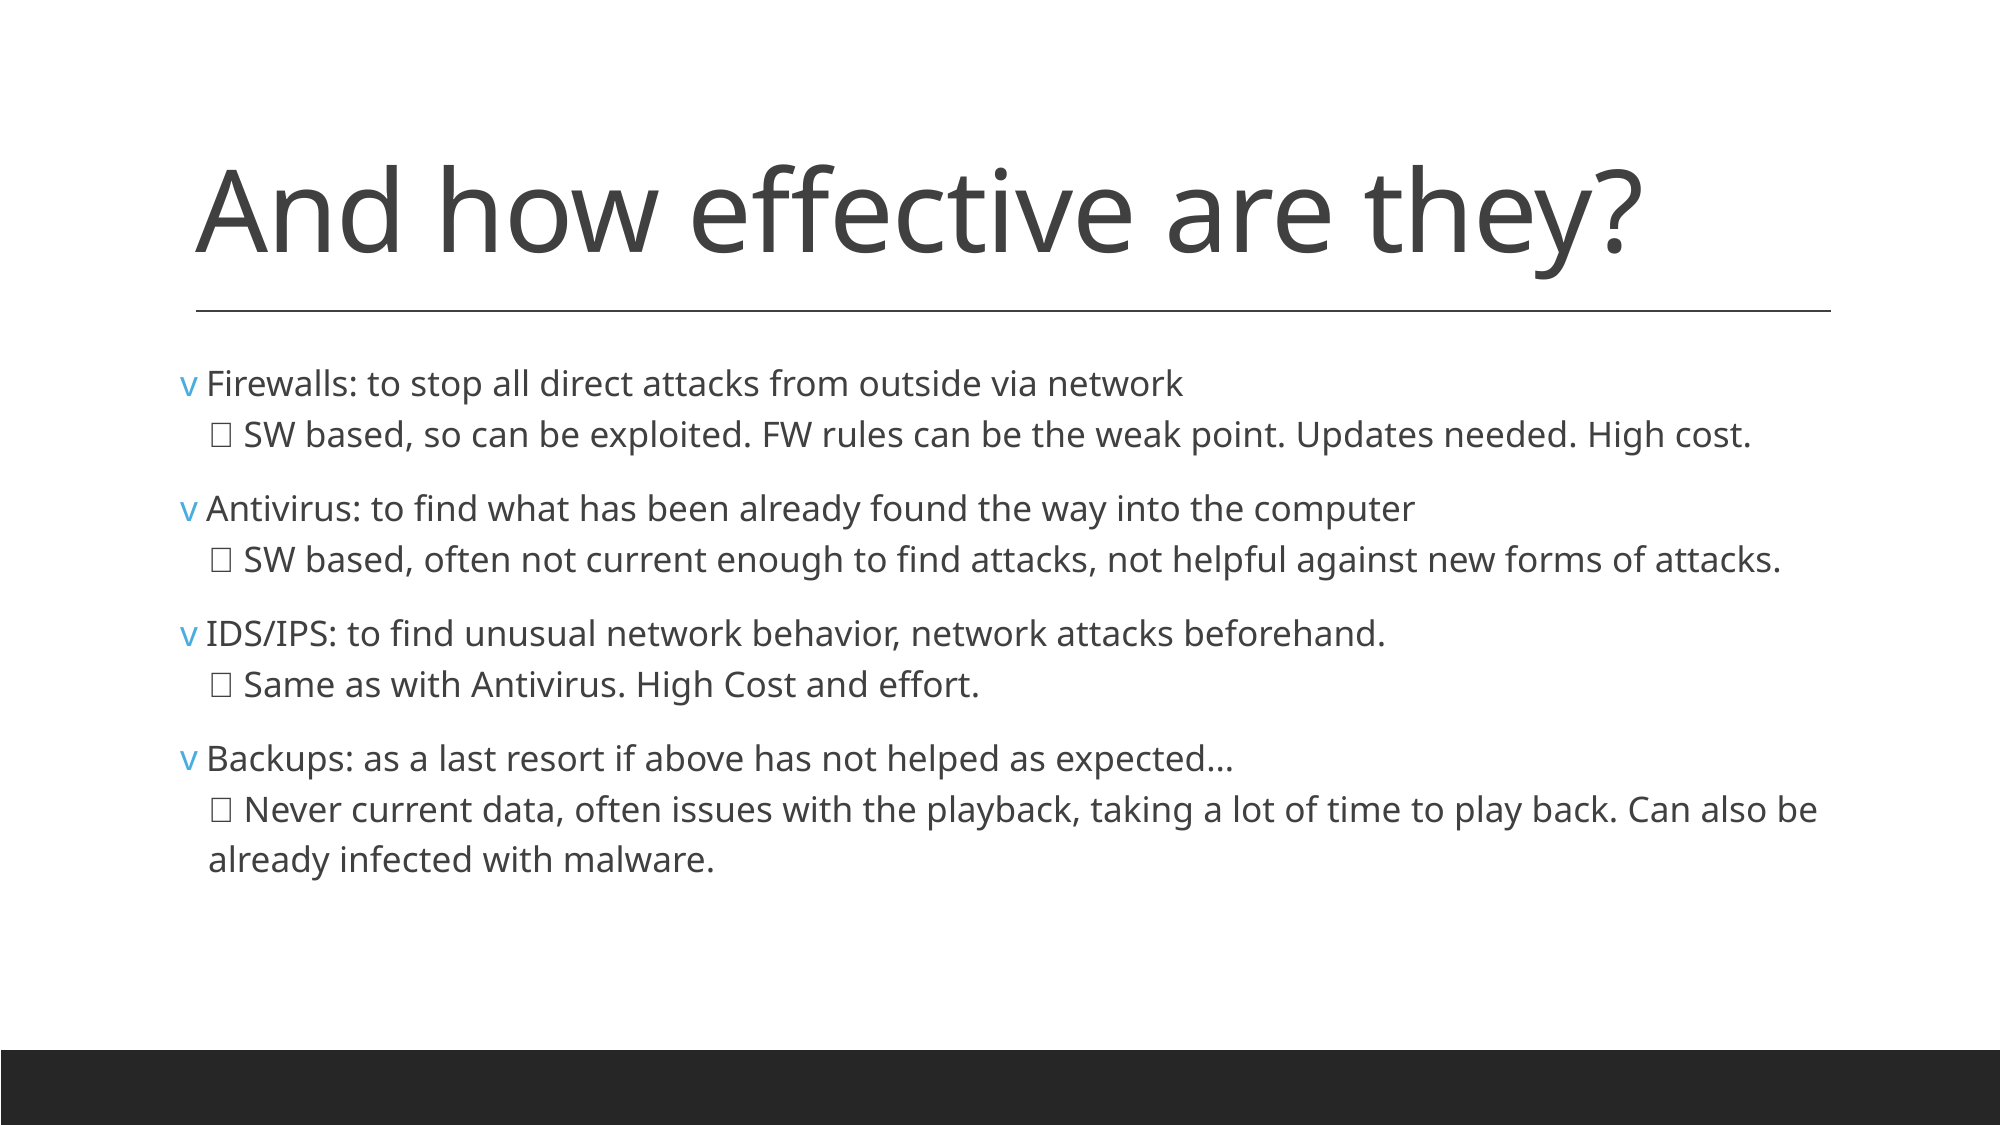

# And how effective are they?
 Firewalls: to stop all direct attacks from outside via network
 SW based, so can be exploited. FW rules can be the weak point. Updates needed. High cost.
 Antivirus: to find what has been already found the way into the computer
 SW based, often not current enough to find attacks, not helpful against new forms of attacks.
 IDS/IPS: to find unusual network behavior, network attacks beforehand.
 Same as with Antivirus. High Cost and effort.
 Backups: as a last resort if above has not helped as expected…
 Never current data, often issues with the playback, taking a lot of time to play back. Can also be already infected with malware.